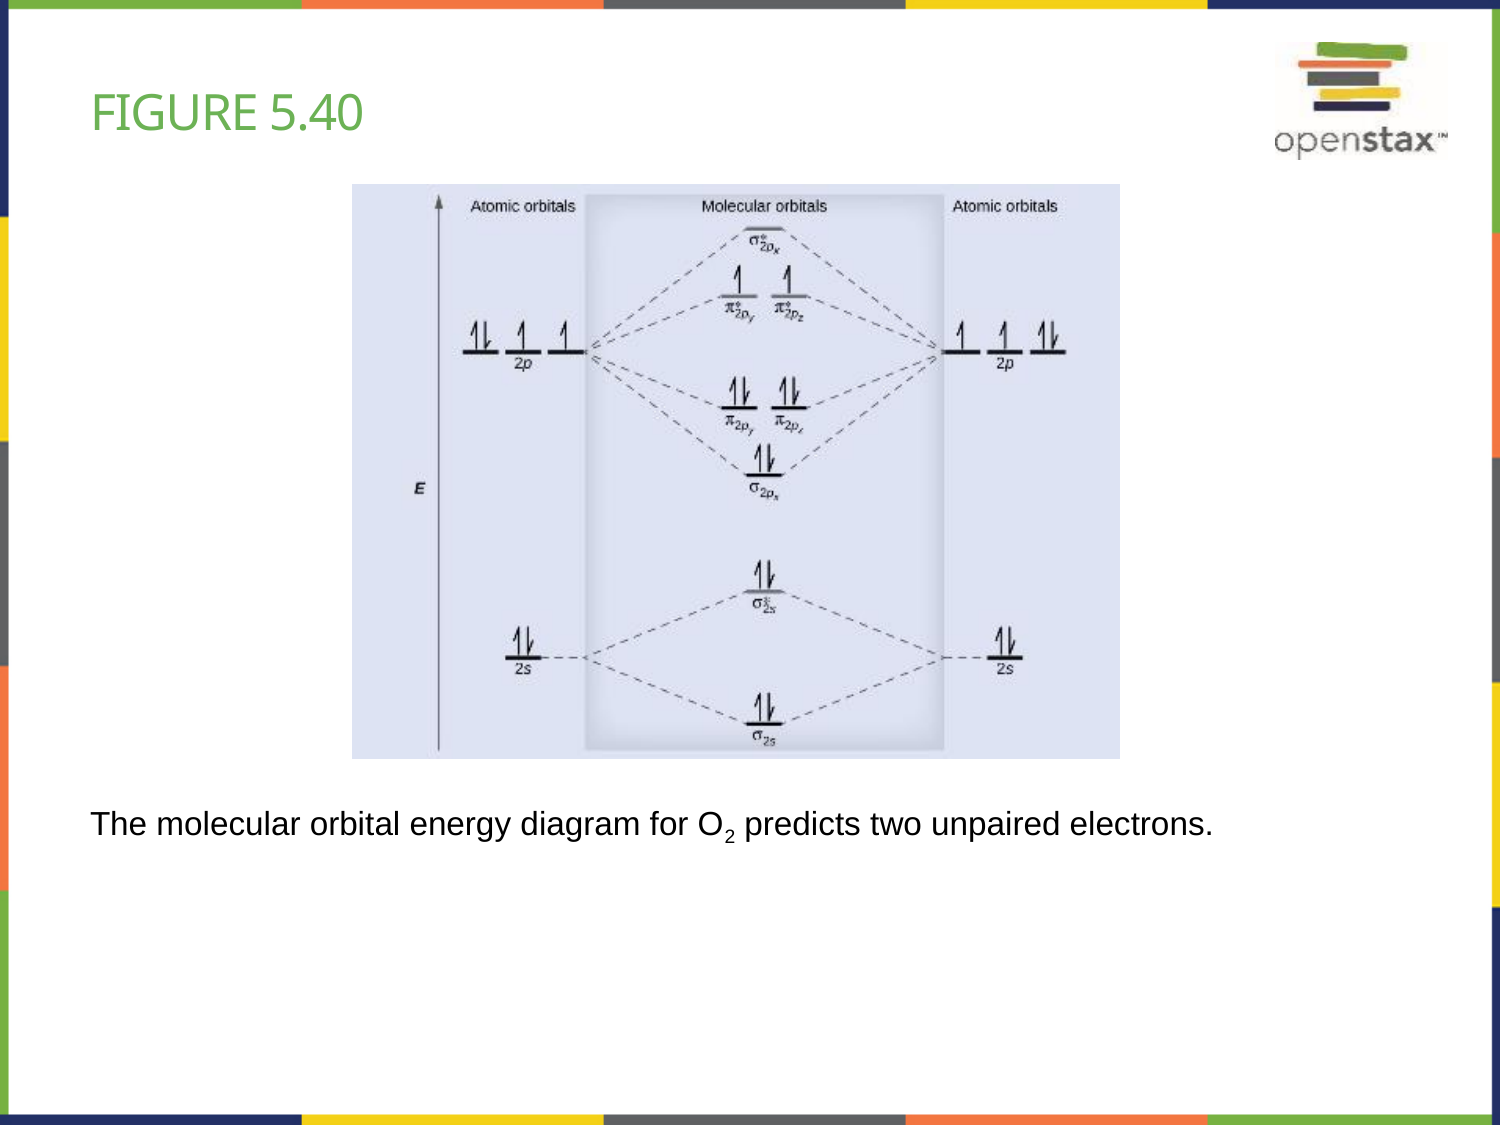

# Figure 5.40
The molecular orbital energy diagram for O2 predicts two unpaired electrons.